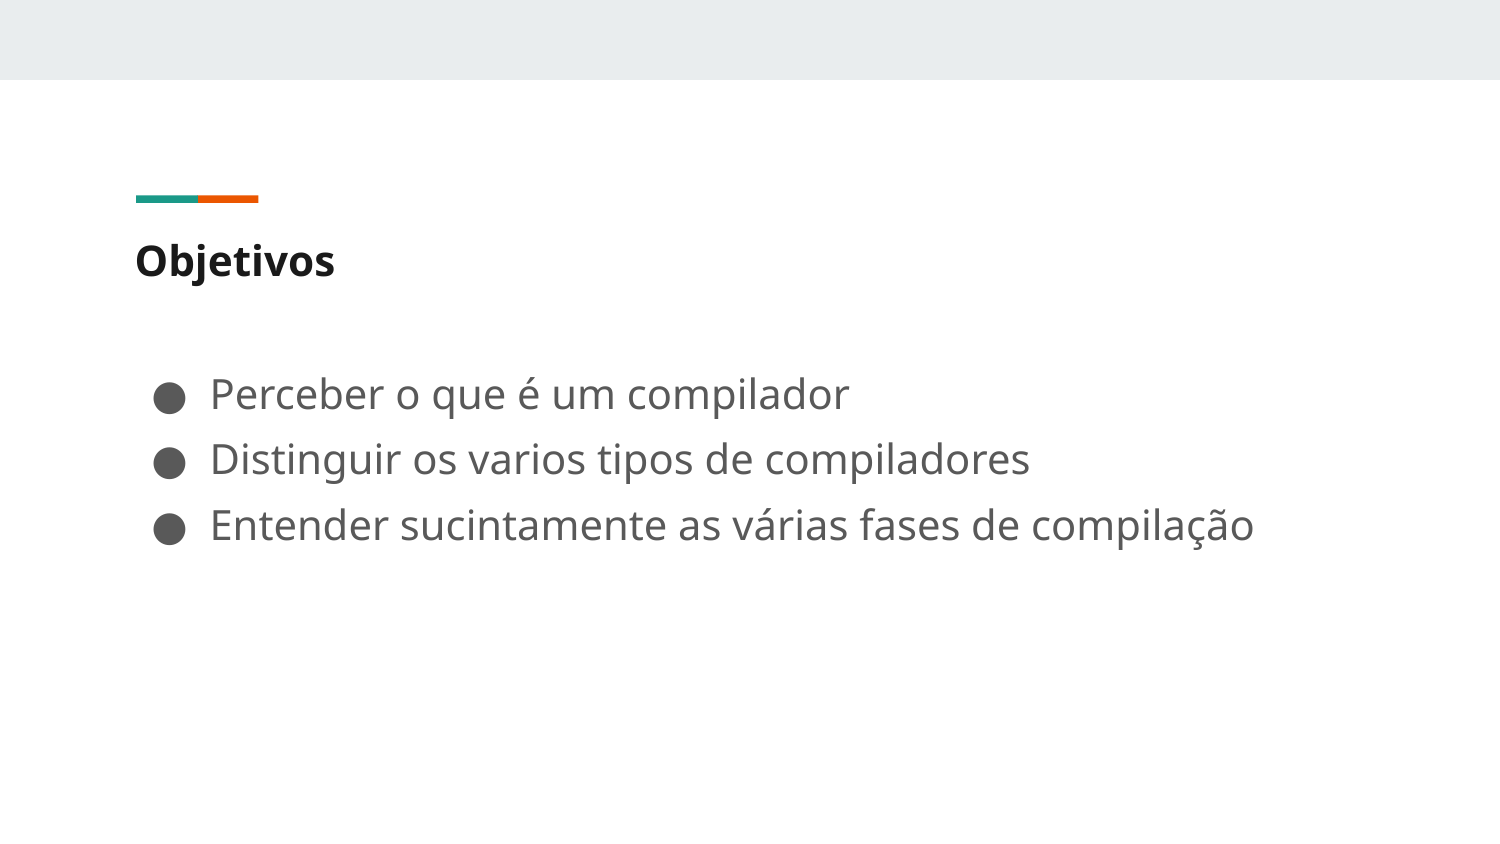

# Objetivos
Perceber o que é um compilador
Distinguir os varios tipos de compiladores
Entender sucintamente as várias fases de compilação